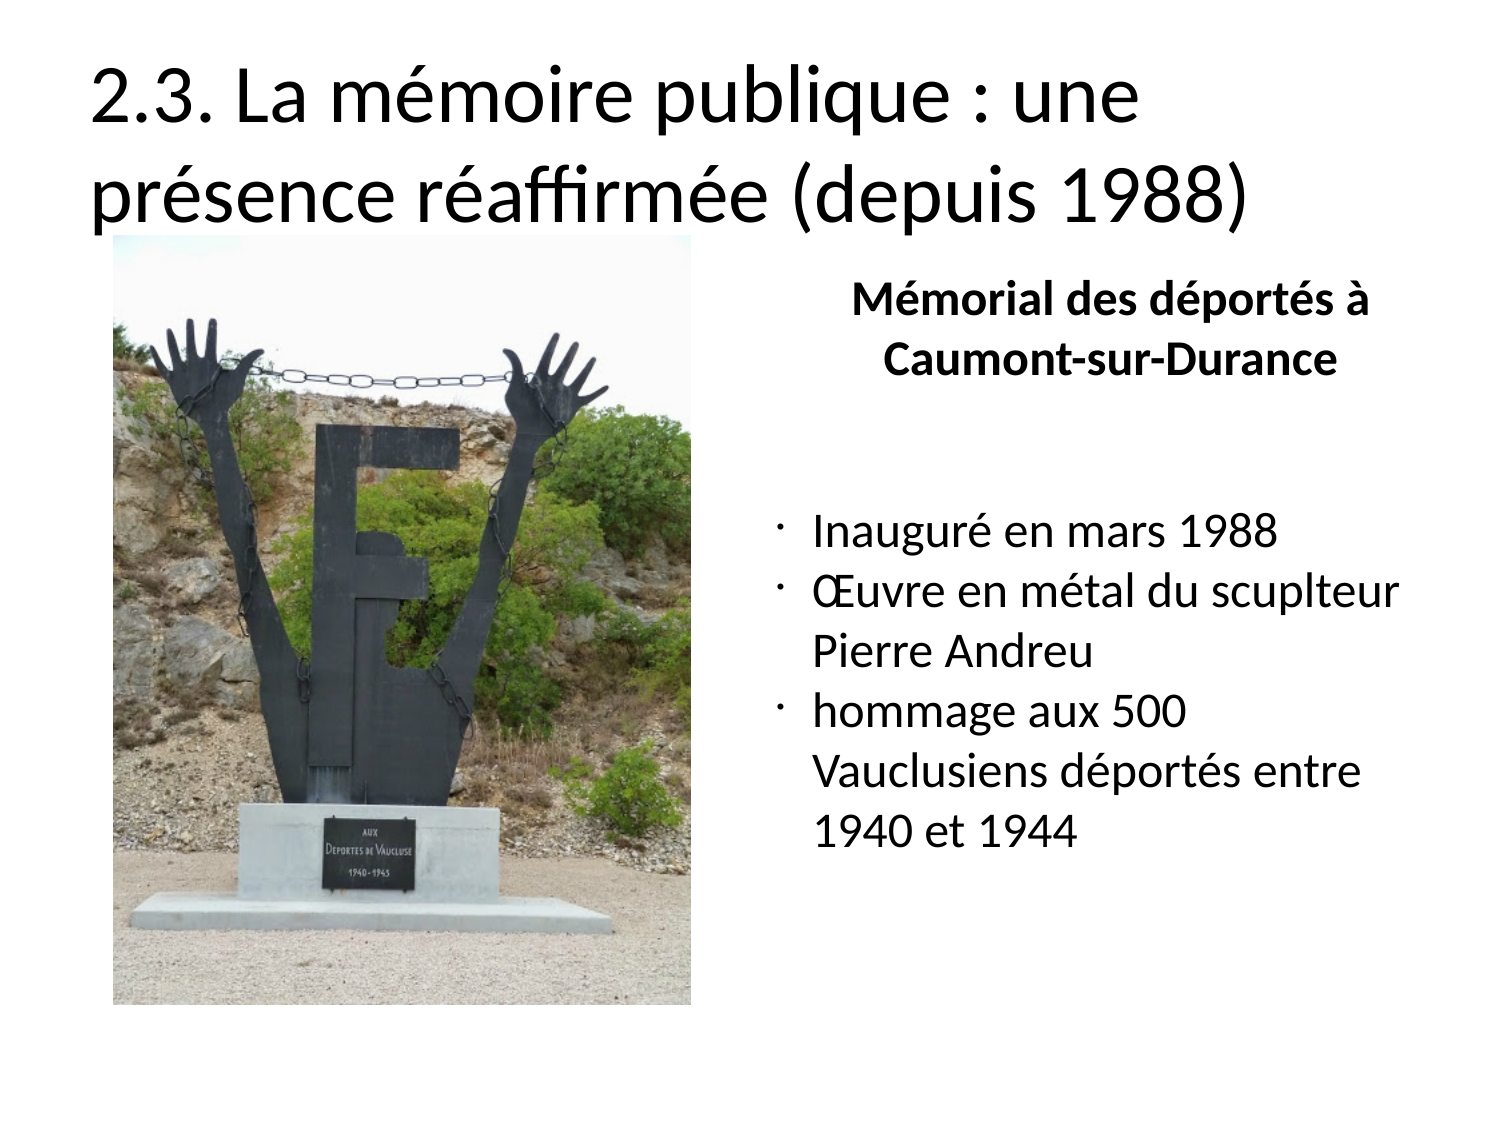

2.3. La mémoire publique : une présence réaffirmée (depuis 1988)
Mémorial des déportés à Caumont-sur-Durance
Inauguré en mars 1988
Œuvre en métal du scuplteur Pierre Andreu
hommage aux 500 Vauclusiens déportés entre 1940 et 1944